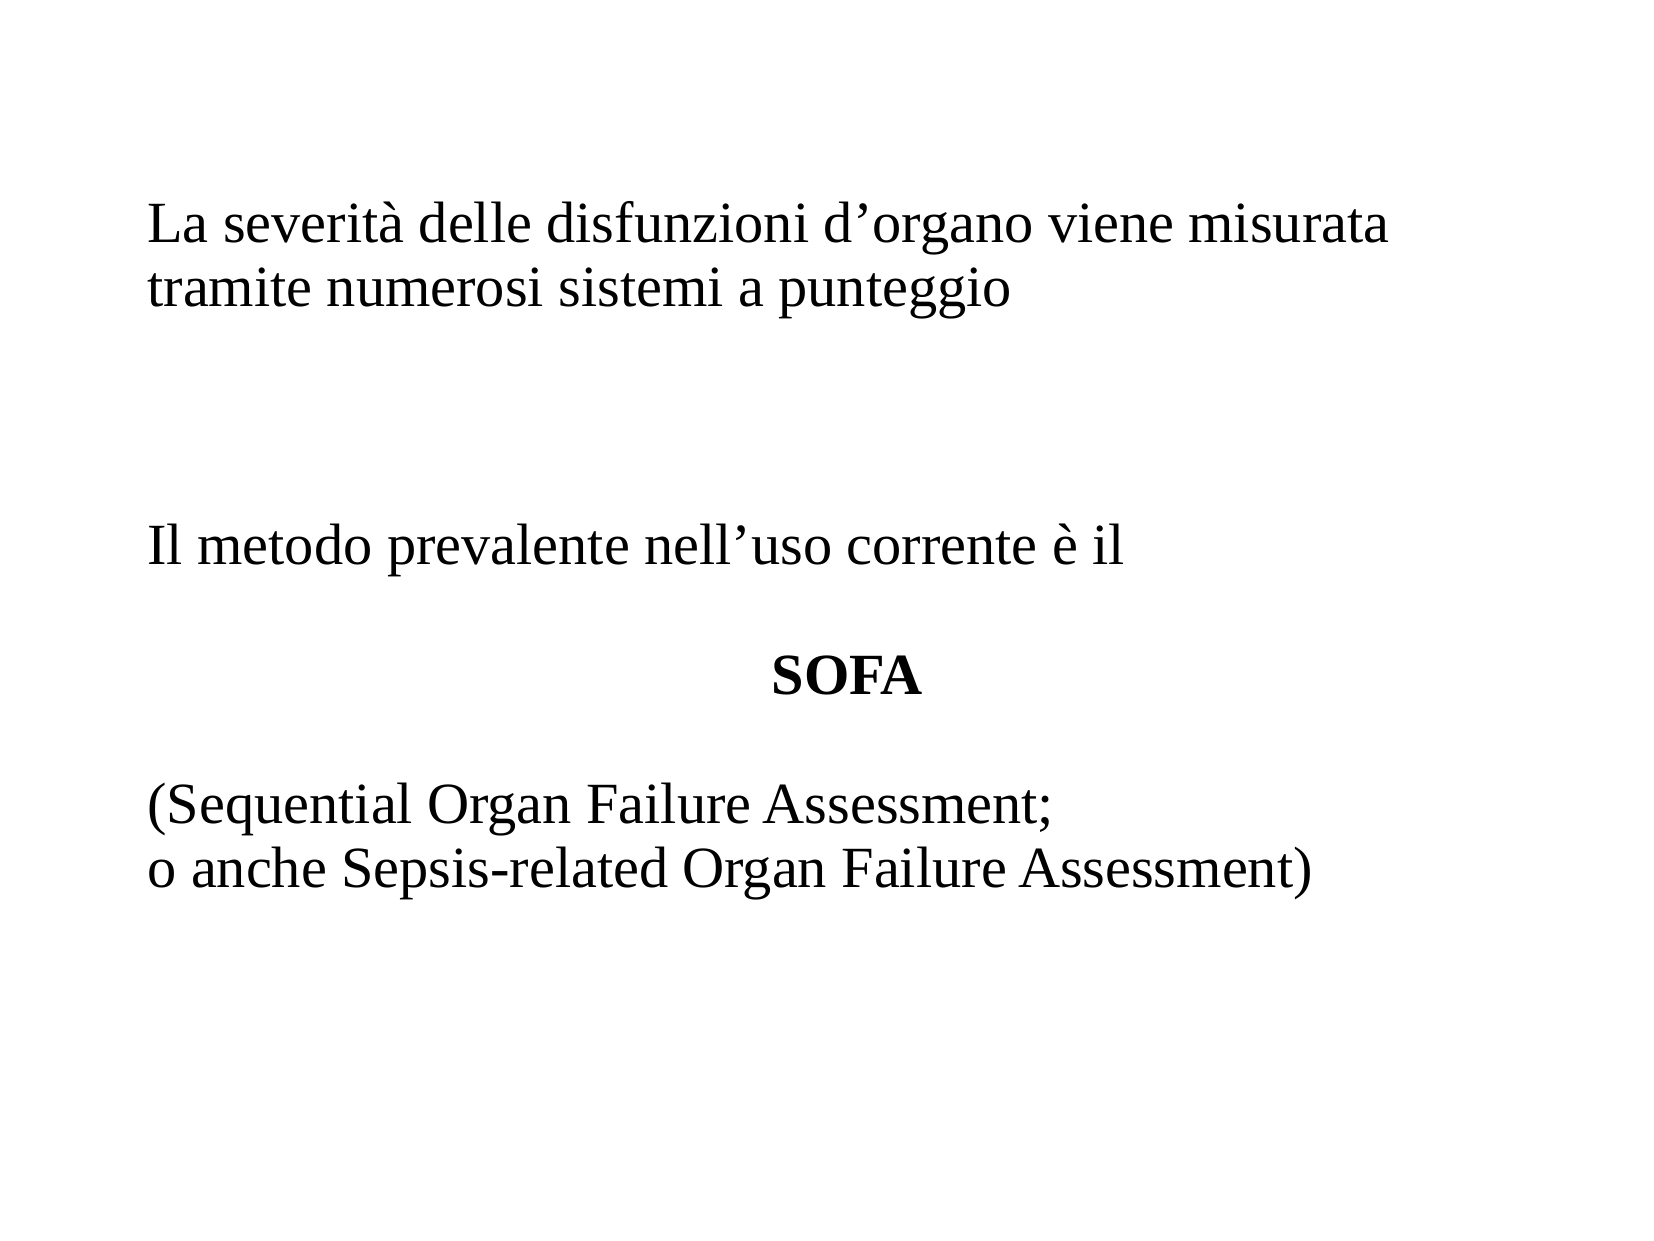

La severità delle disfunzioni d’organo viene misurata tramite numerosi sistemi a punteggio
Il metodo prevalente nell’uso corrente è il
SOFA
(Sequential Organ Failure Assessment;
o anche Sepsis-related Organ Failure Assessment)